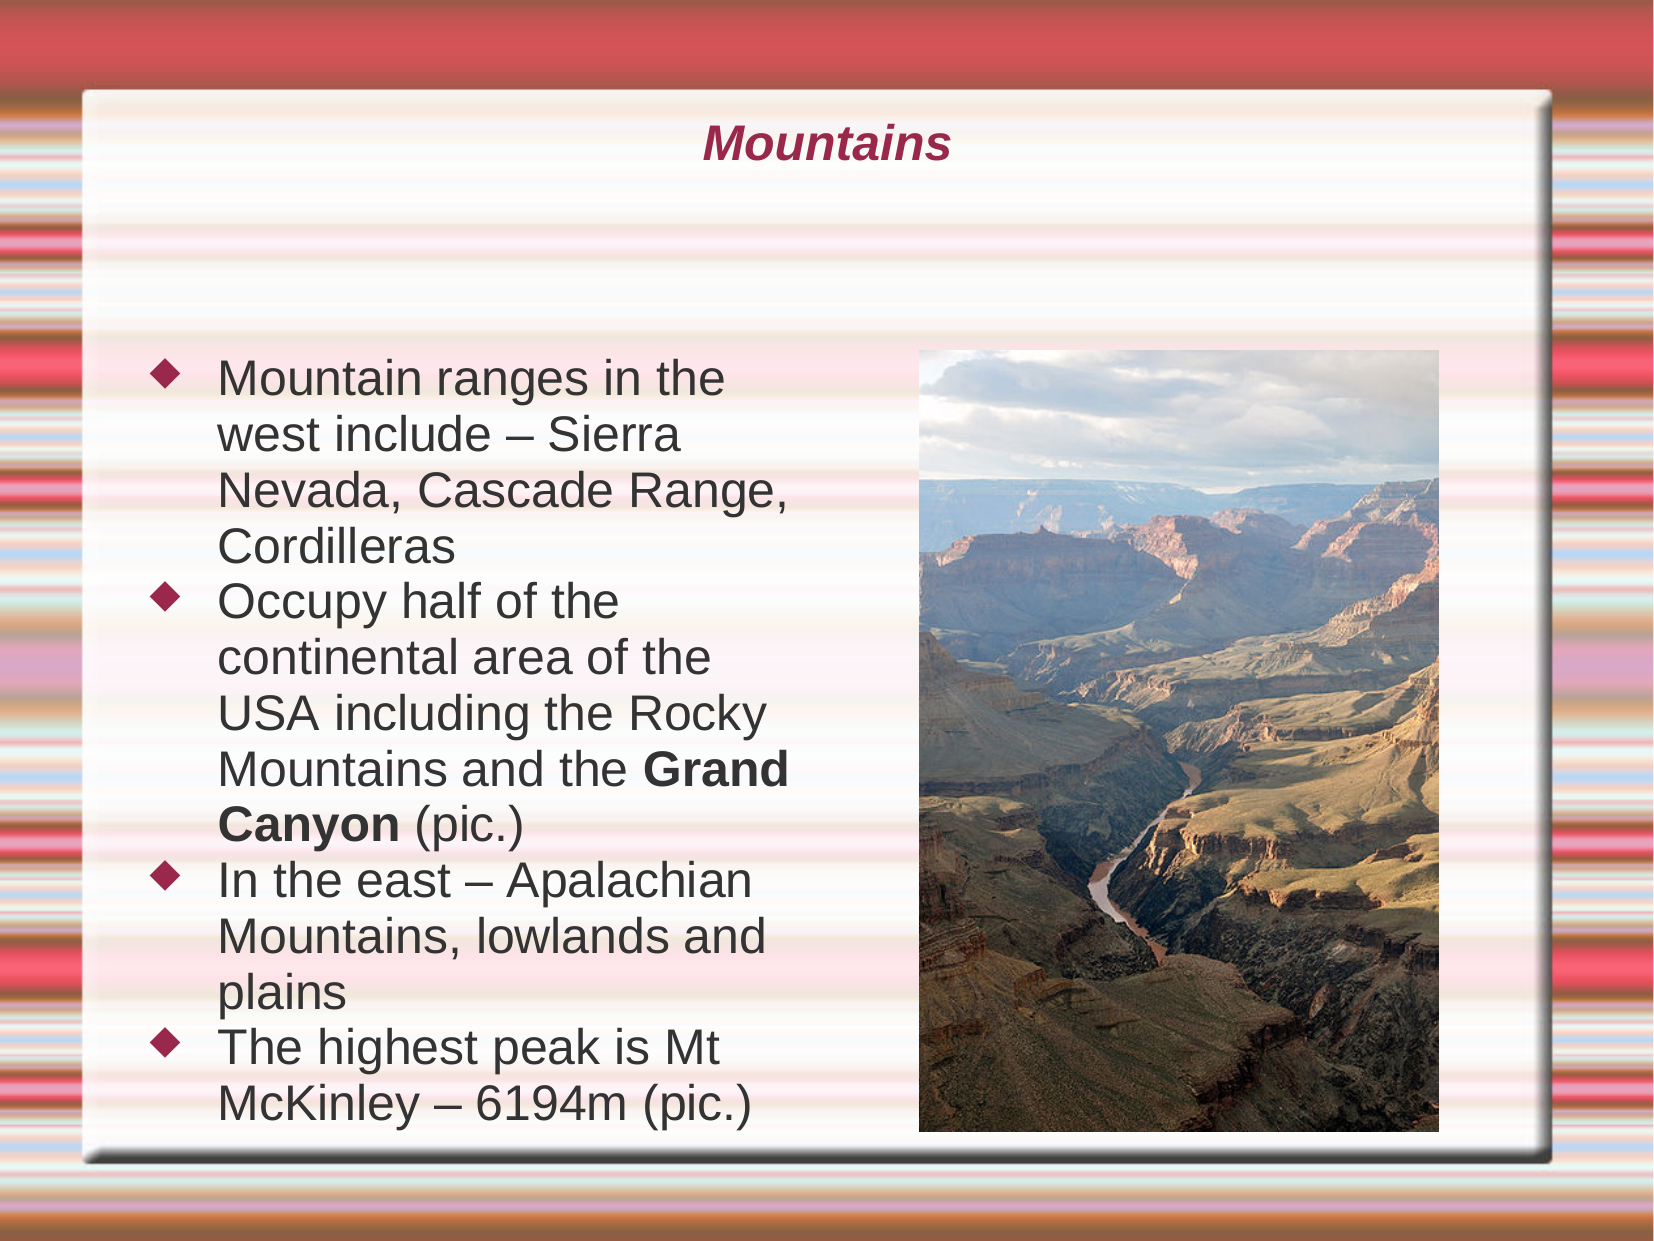

# Mountains
Mountain ranges in the west include – Sierra Nevada, Cascade Range, Cordilleras
Occupy half of the continental area of the USA including the Rocky Mountains and the Grand Canyon (pic.)
In the east – Apalachian Mountains, lowlands and plains
The highest peak is Mt McKinley – 6194m (pic.)